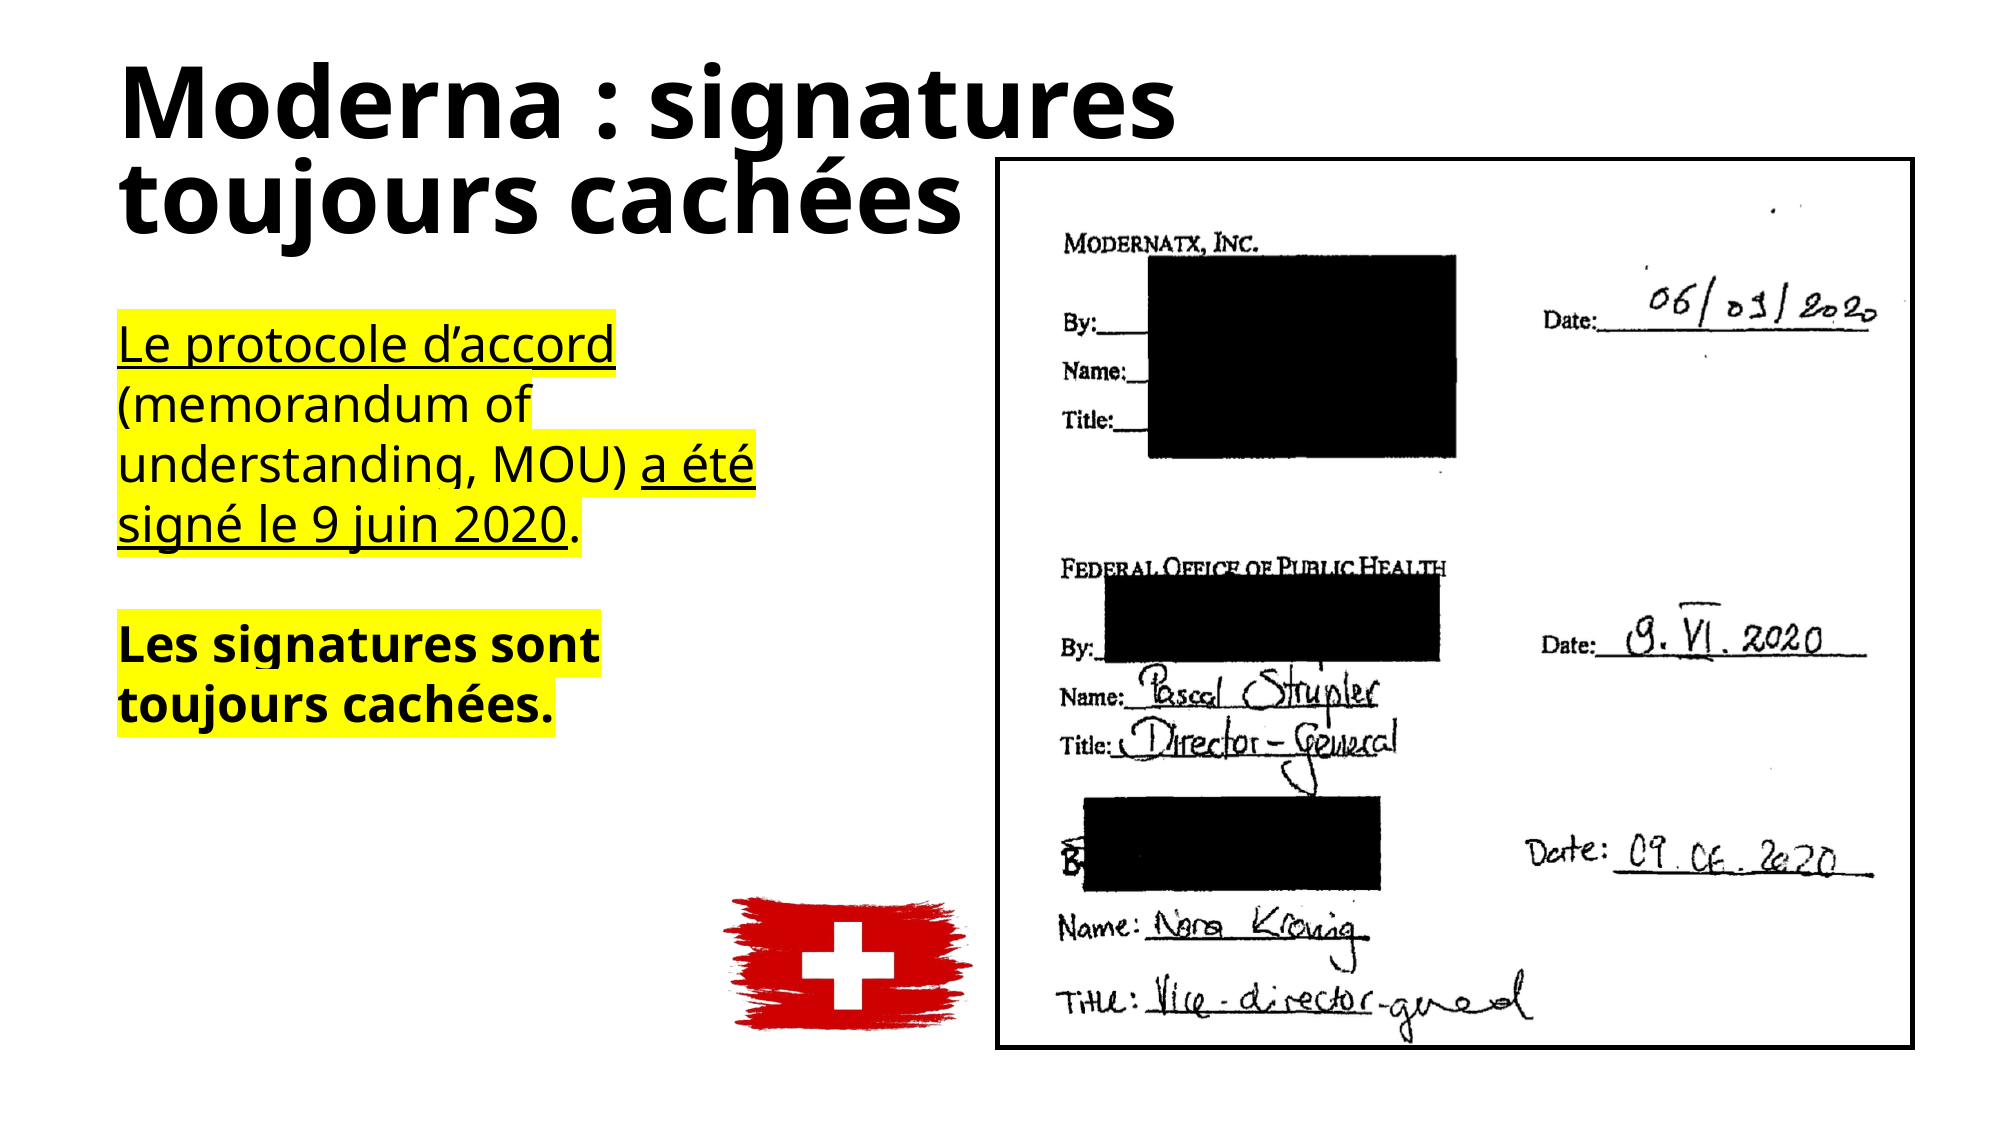

Moderna : signatures toujours cachées
Le protocole d’accord (memorandum of understanding, MOU) a été signé le 9 juin 2020.
Les signatures sont toujours cachées.